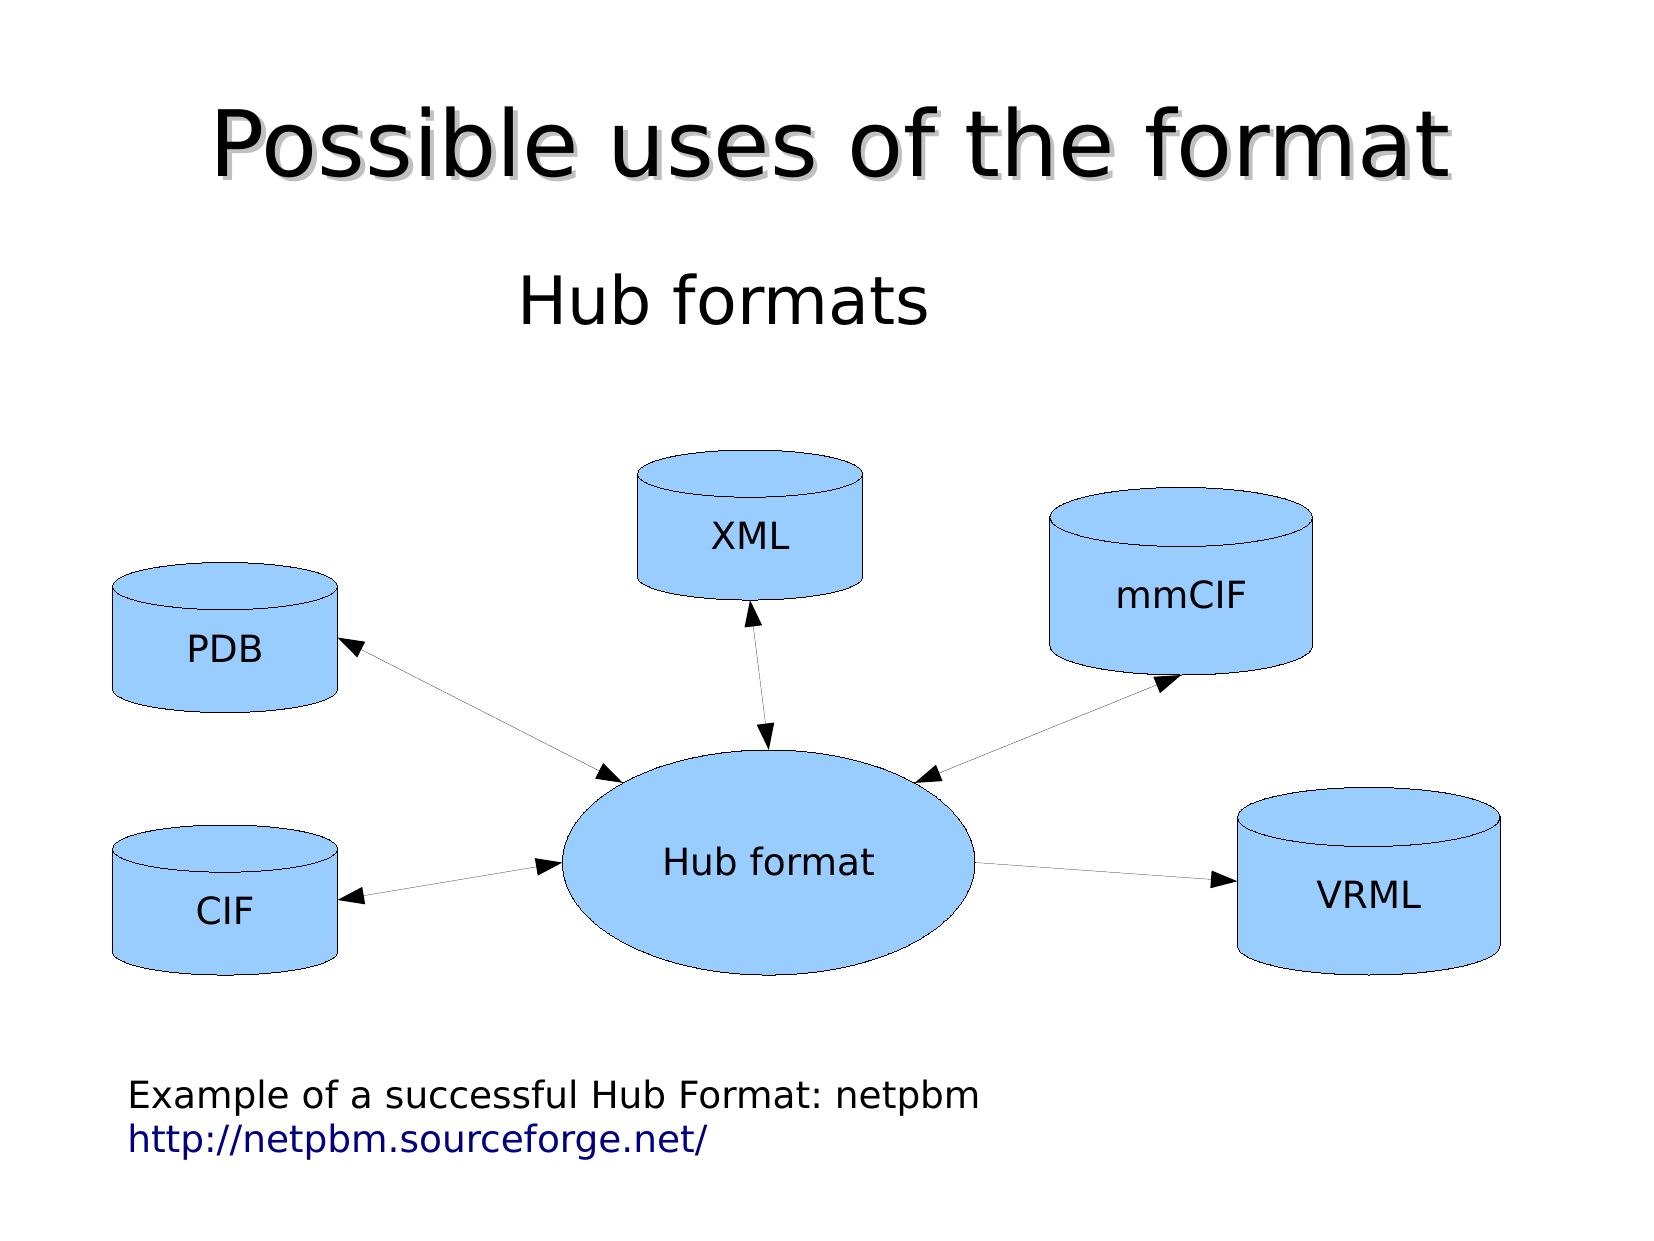

# Possible uses of the format
Hub formats
XML
mmCIF
PDB
Hub format
VRML
CIF
Example of a successful Hub Format: netpbm http://netpbm.sourceforge.net/